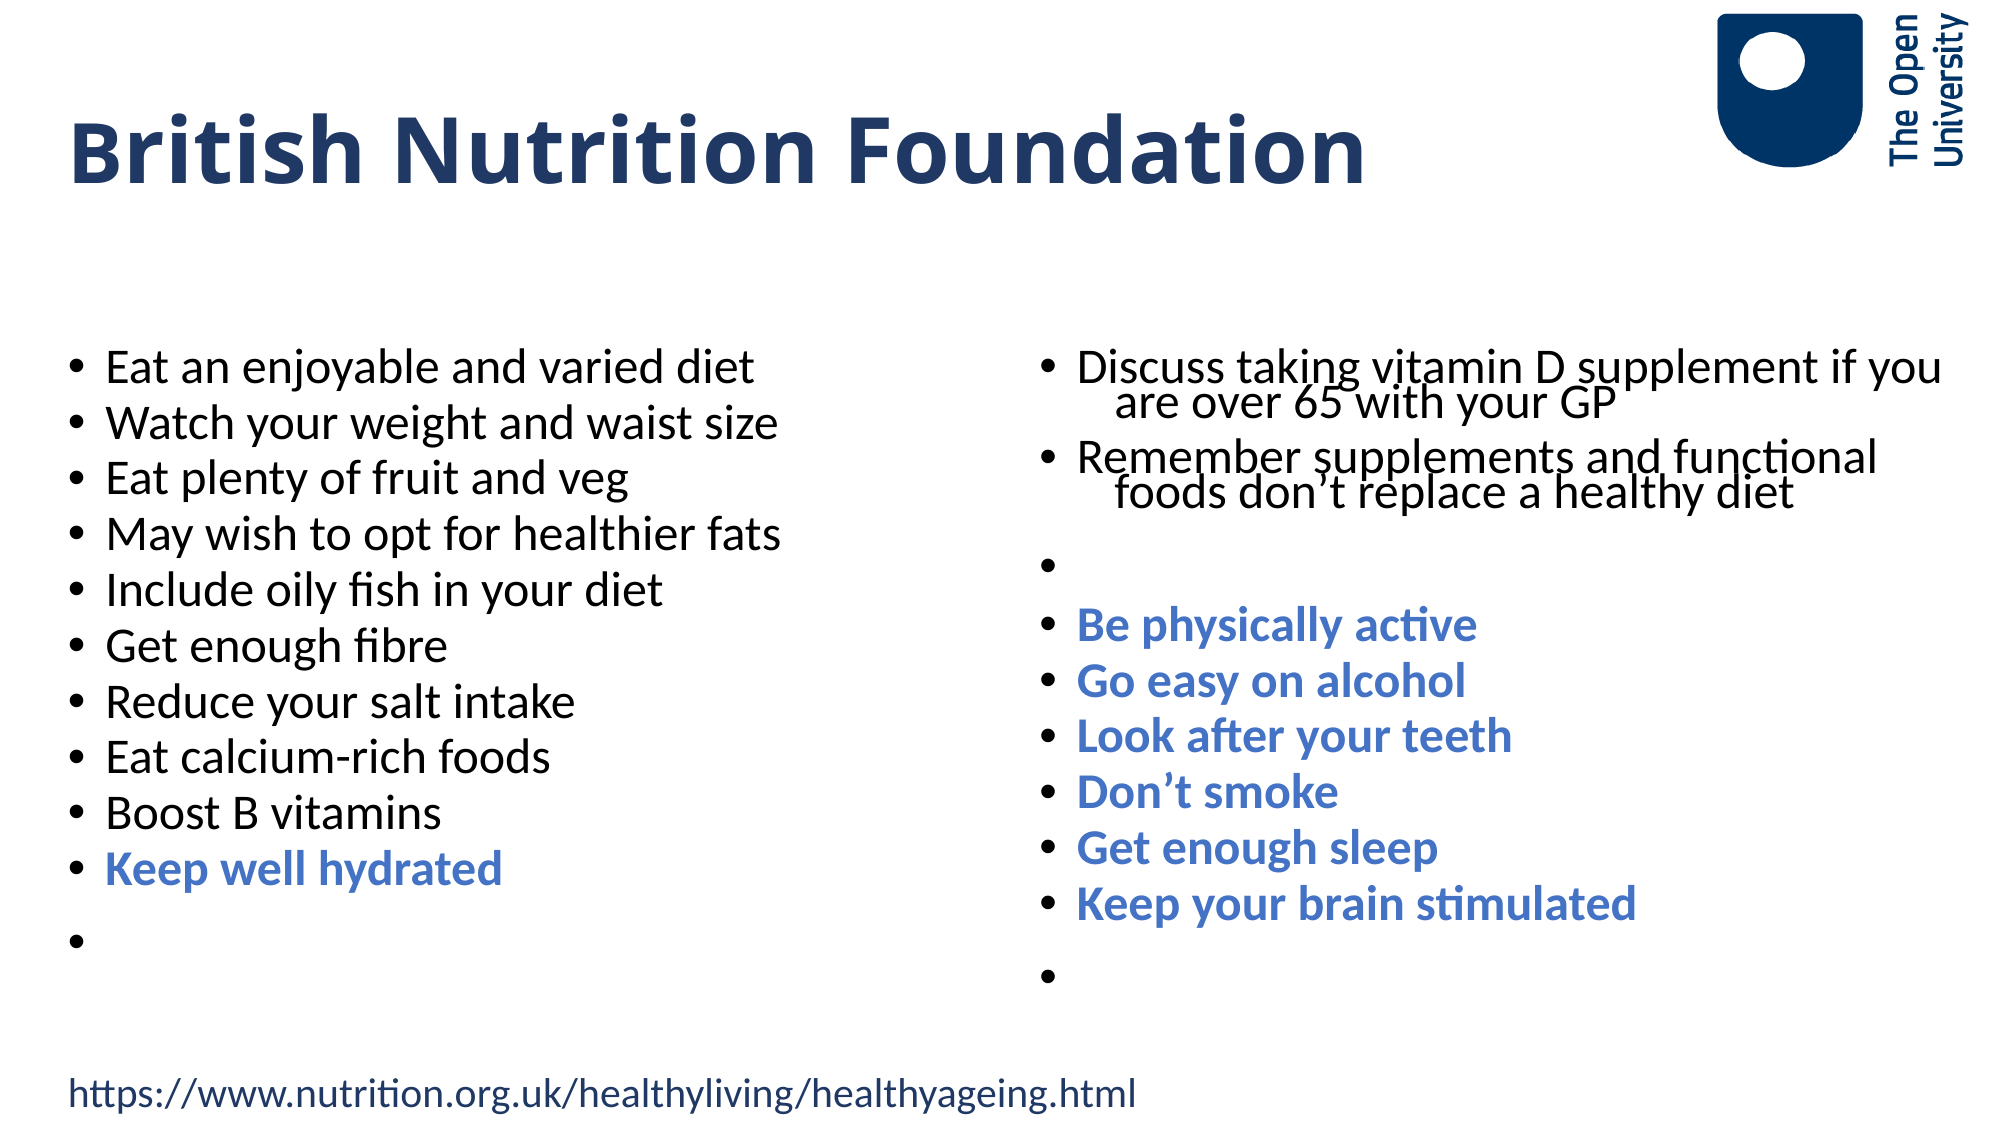

# British Nutrition Foundation
Eat an enjoyable and varied diet
Watch your weight and waist size
Eat plenty of fruit and veg
May wish to opt for healthier fats
Include oily fish in your diet
Get enough fibre
Reduce your salt intake
Eat calcium-rich foods
Boost B vitamins
Keep well hydrated
Discuss taking vitamin D supplement if you are over 65 with your GP
Remember supplements and functional foods don’t replace a healthy diet
Be physically active
Go easy on alcohol
Look after your teeth
Don’t smoke
Get enough sleep
Keep your brain stimulated
https://www.nutrition.org.uk/healthyliving/healthyageing.html